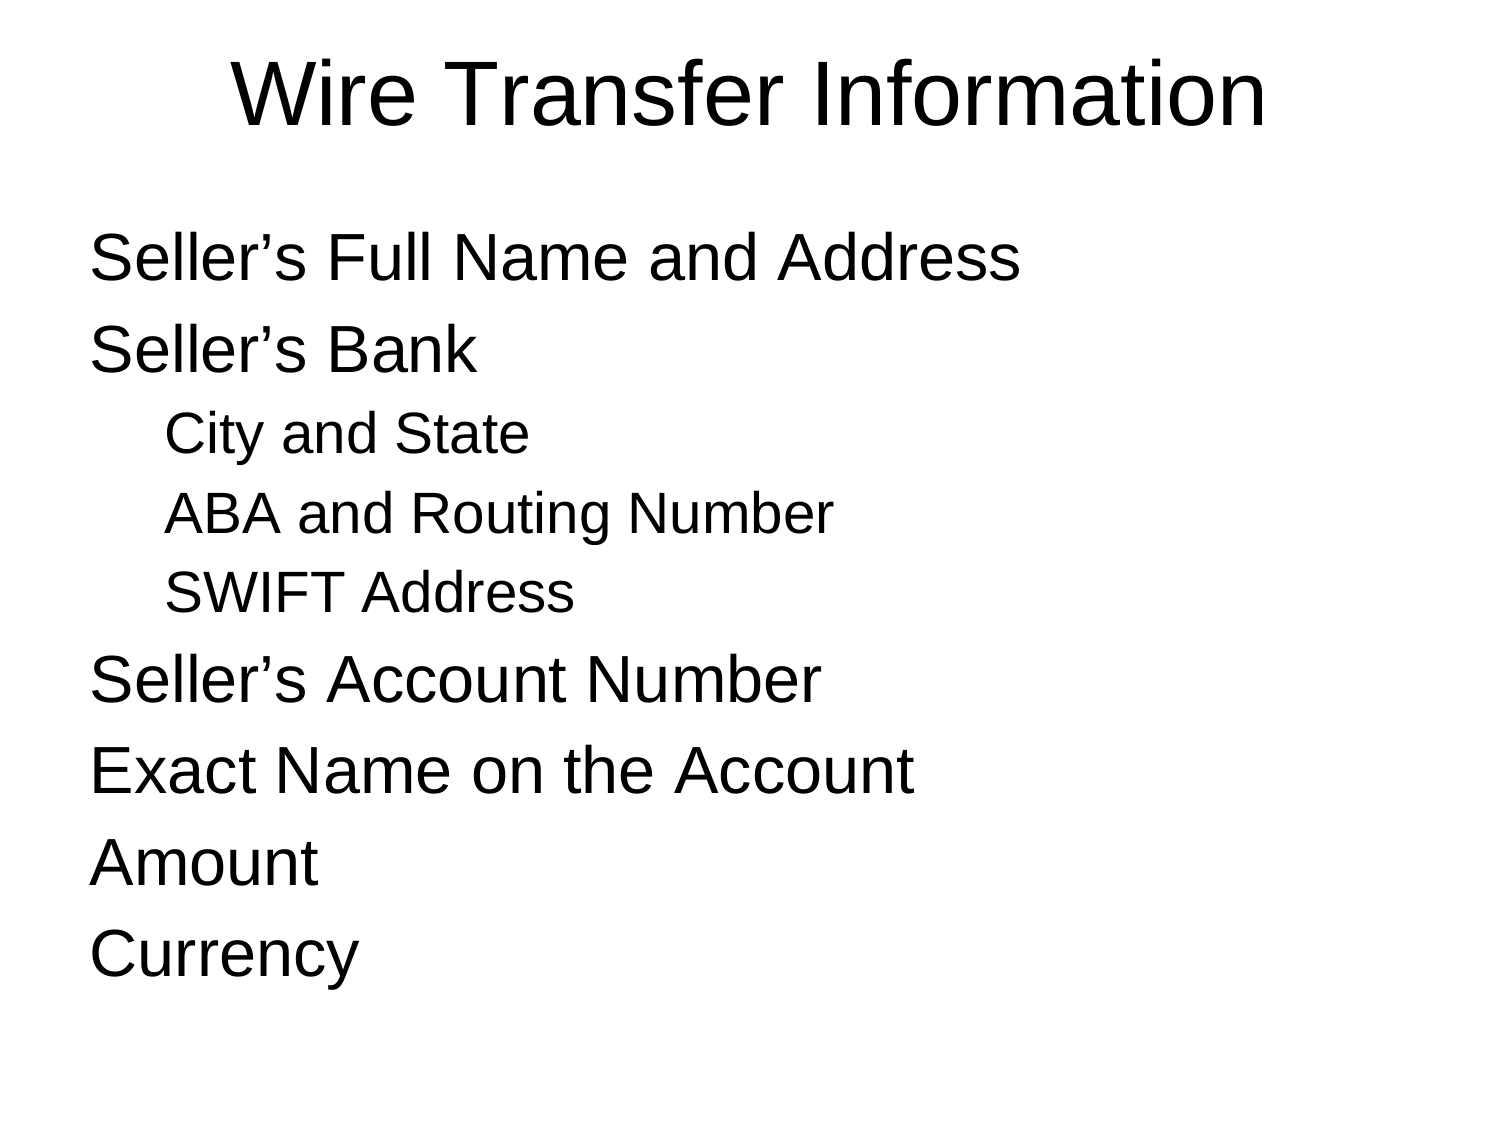

# Wire Transfer Information
Seller’s Full Name and Address
Seller’s Bank
City and State
ABA and Routing Number
SWIFT Address
Seller’s Account Number
Exact Name on the Account
Amount
Currency